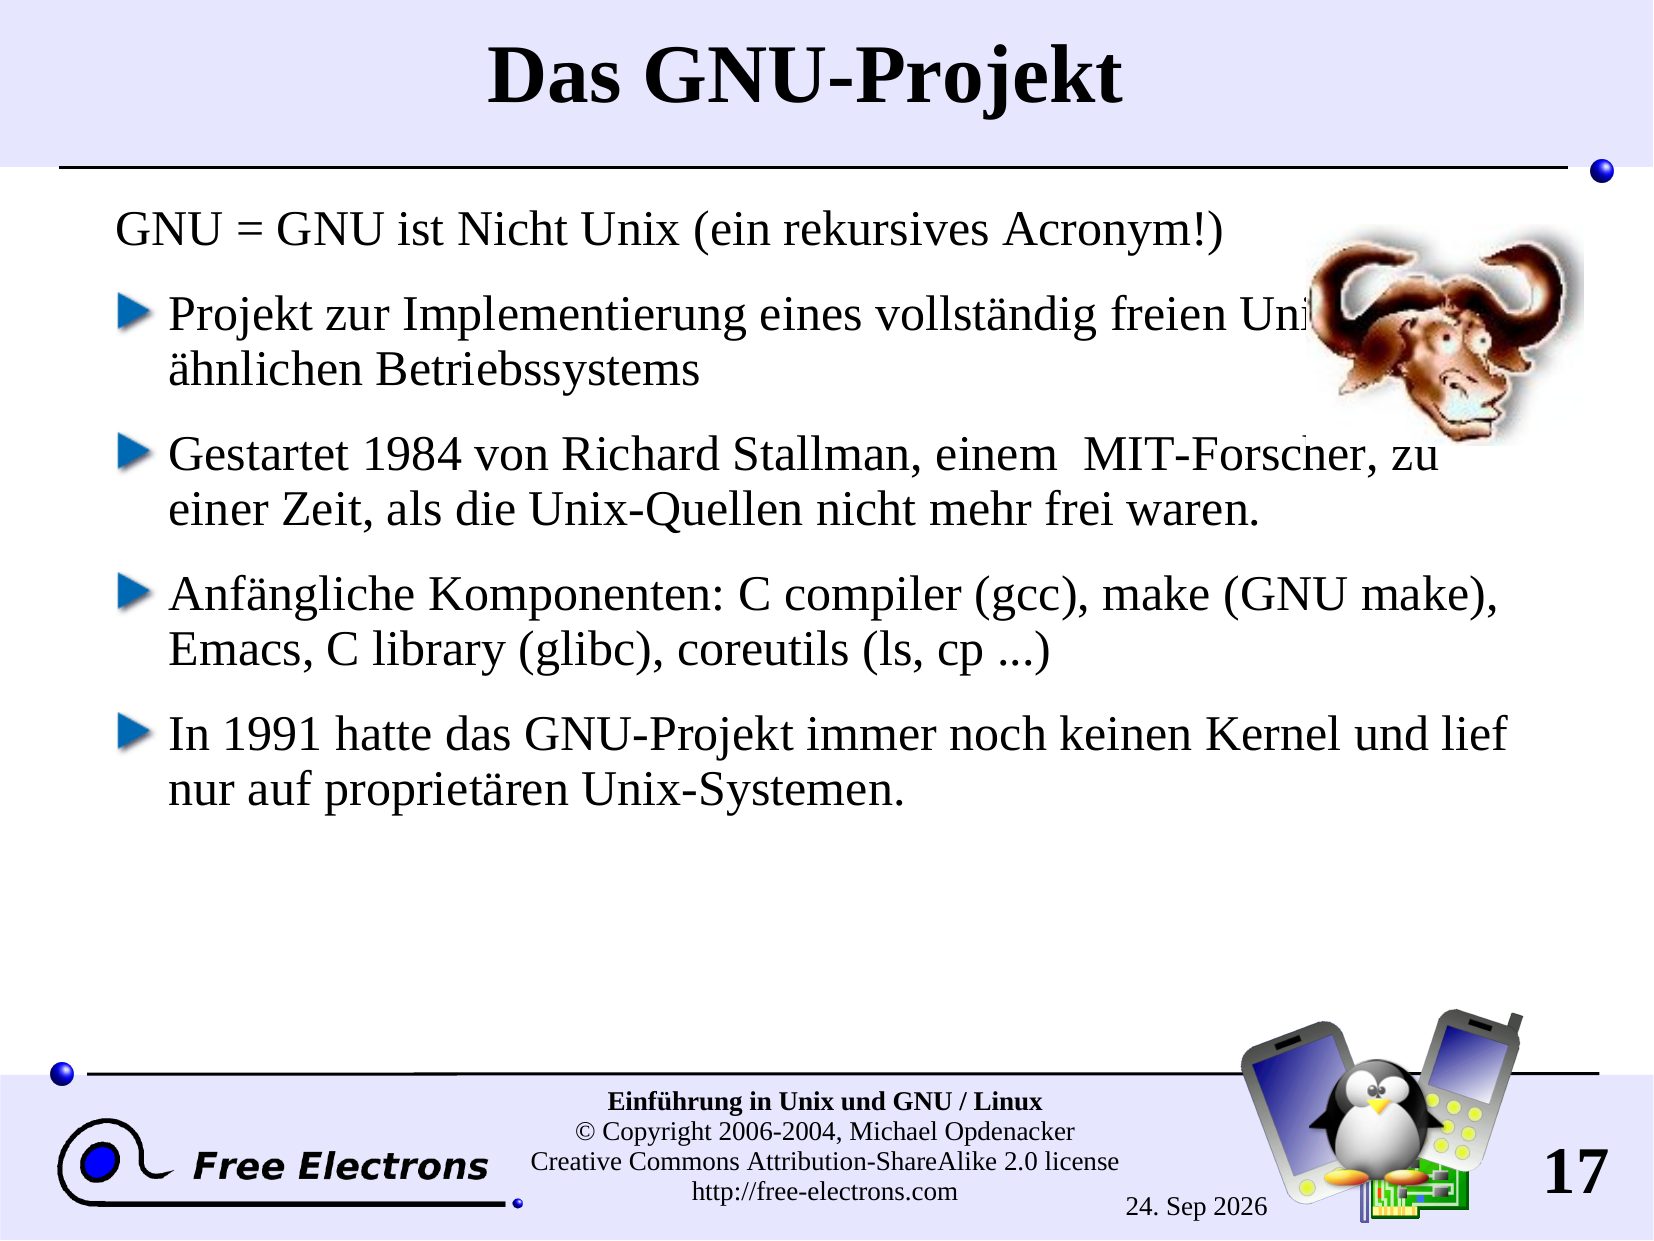

# Das GNU-Projekt
GNU = GNU ist Nicht Unix (ein rekursives Acronym!)
Projekt zur Implementierung eines vollständig freien Unix-ähnlichen Betriebssystems
Gestartet 1984 von Richard Stallman, einem MIT-Forscher, zu einer Zeit, als die Unix-Quellen nicht mehr frei waren.
Anfängliche Komponenten: C compiler (gcc), make (GNU make), Emacs, C library (glibc), coreutils (ls, cp ...)
In 1991 hatte das GNU-Projekt immer noch keinen Kernel und lief nur auf proprietären Unix-Systemen.